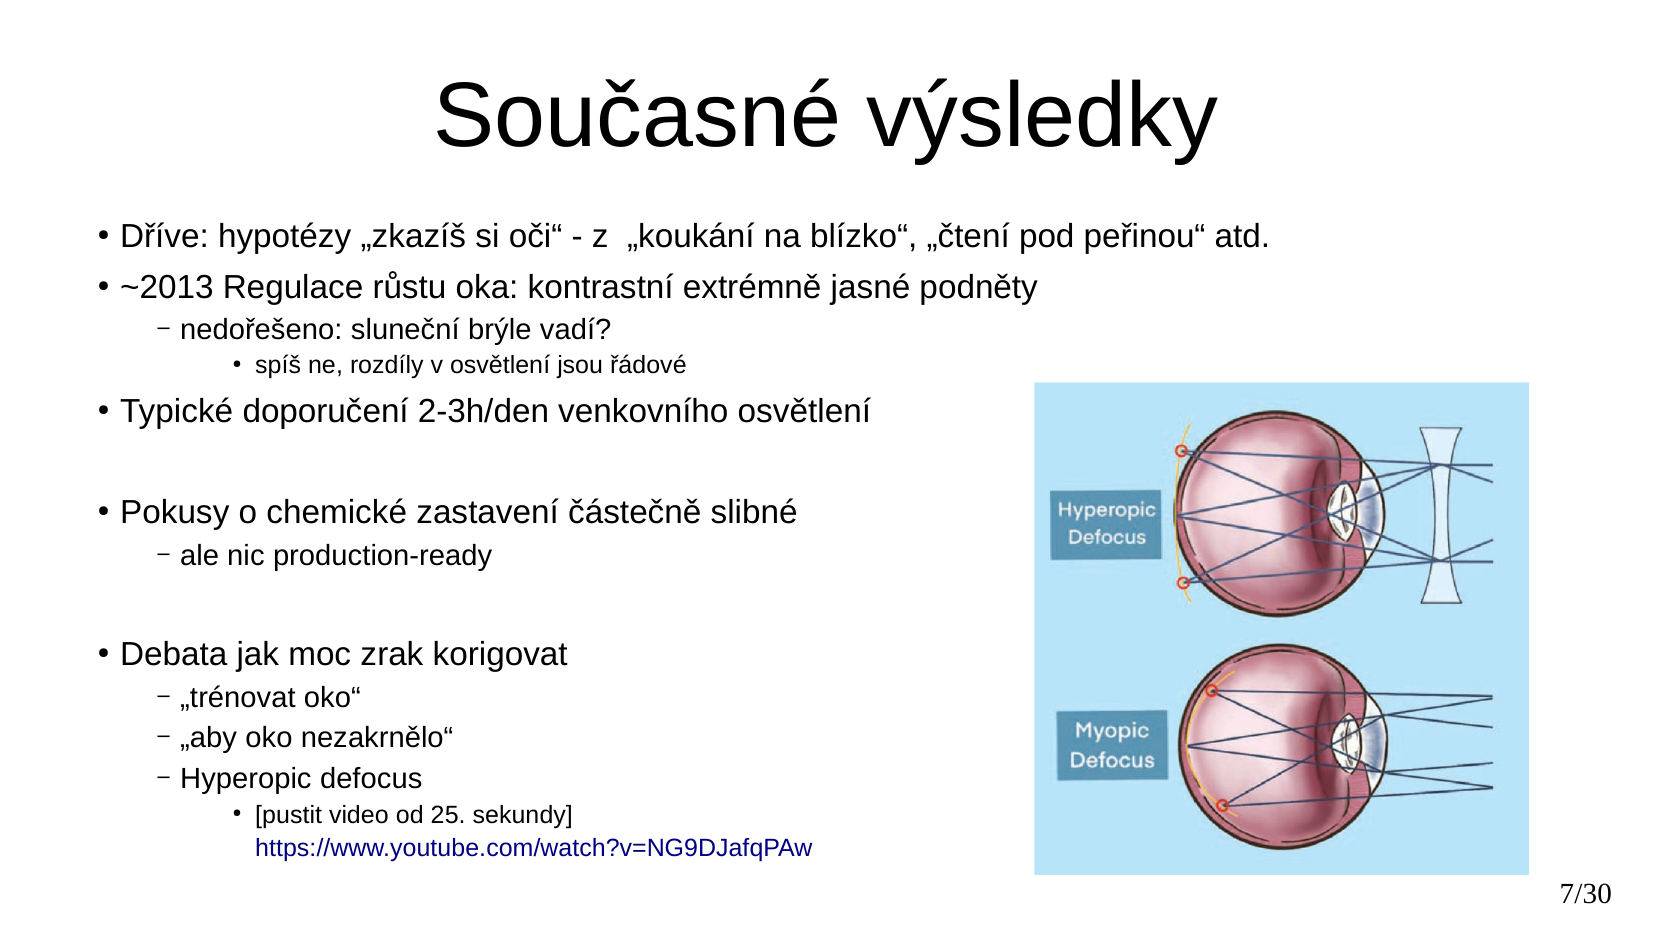

# Současné výsledky
Dříve: hypotézy „zkazíš si oči“ - z „koukání na blízko“, „čtení pod peřinou“ atd.
~2013 Regulace růstu oka: kontrastní extrémně jasné podněty
nedořešeno: sluneční brýle vadí?
spíš ne, rozdíly v osvětlení jsou řádové
Typické doporučení 2-3h/den venkovního osvětlení
Pokusy o chemické zastavení částečně slibné
ale nic production-ready
Debata jak moc zrak korigovat
„trénovat oko“
„aby oko nezakrnělo“
Hyperopic defocus
[pustit video od 25. sekundy]
https://www.youtube.com/watch?v=NG9DJafqPAw
7